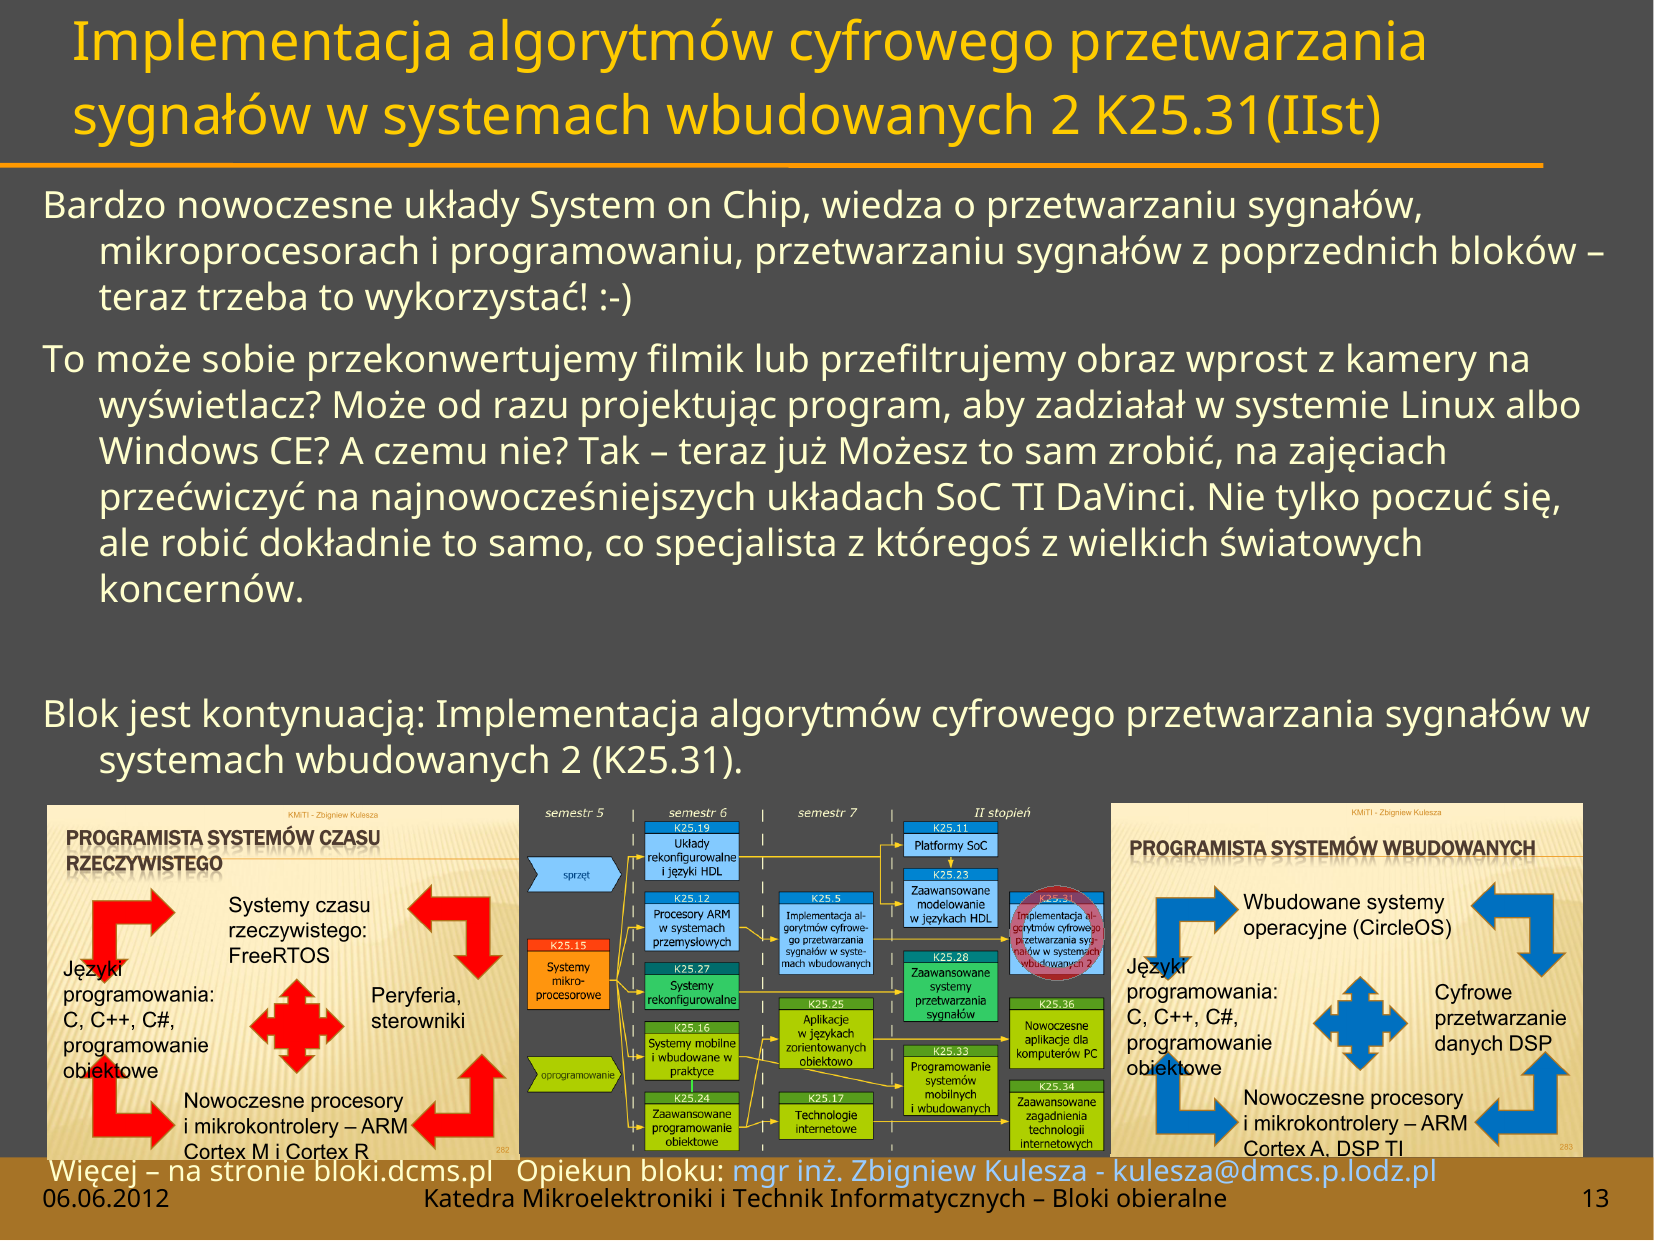

# Implementacja algorytmów cyfrowego przetwarzania sygnałów w systemach wbudowanych 2 K25.31(IIst)
Bardzo nowoczesne układy System on Chip, wiedza o przetwarzaniu sygnałów, mikroprocesorach i programowaniu, przetwarzaniu sygnałów z poprzednich bloków – teraz trzeba to wykorzystać! :-)
To może sobie przekonwertujemy filmik lub przefiltrujemy obraz wprost z kamery na wyświetlacz? Może od razu projektując program, aby zadziałał w systemie Linux albo Windows CE? A czemu nie? Tak – teraz już Możesz to sam zrobić, na zajęciach przećwiczyć na najnowocześniejszych układach SoC TI DaVinci. Nie tylko poczuć się, ale robić dokładnie to samo, co specjalista z któregoś z wielkich światowych koncernów.
Blok jest kontynuacją: Implementacja algorytmów cyfrowego przetwarzania sygnałów w systemach wbudowanych 2 (K25.31).
Więcej – na stronie bloki.dcms.pl Opiekun bloku: mgr inż. Zbigniew Kulesza - kulesza@dmcs.p.lodz.pl
06.06.2012
Katedra Mikroelektroniki i Technik Informatycznych – Bloki obieralne
13